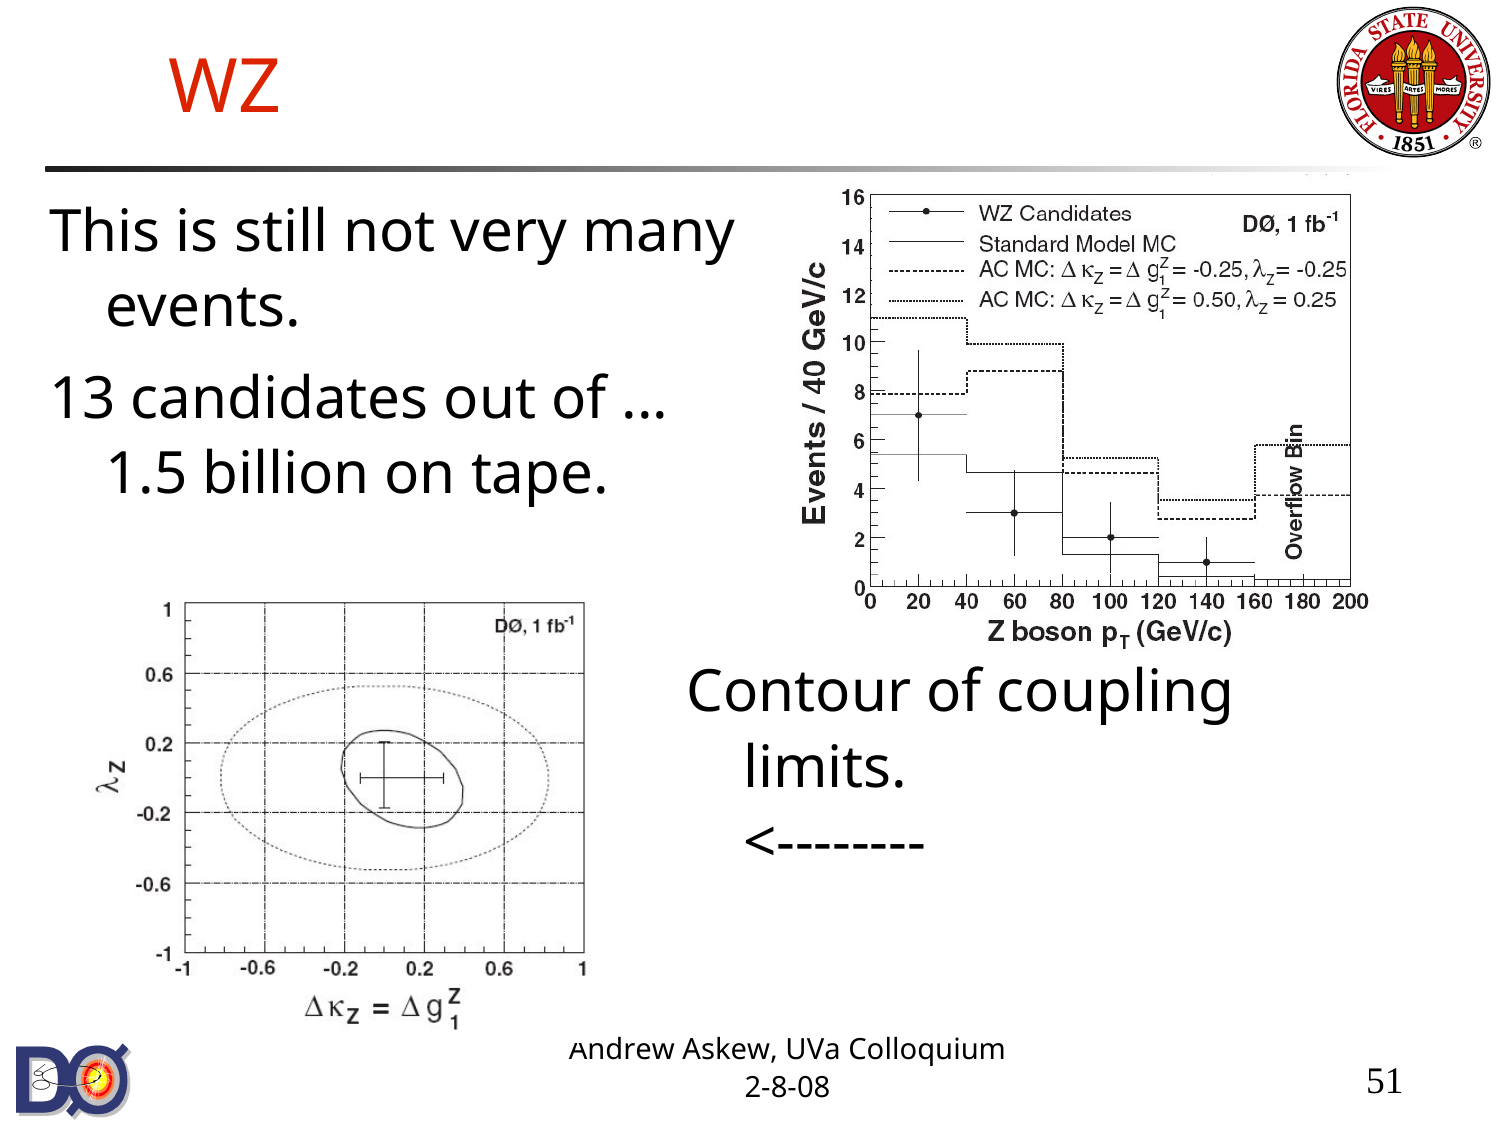

# WZ
This is still not very many events.
13 candidates out of ... 1.5 billion on tape.
Contour of coupling limits. <--------